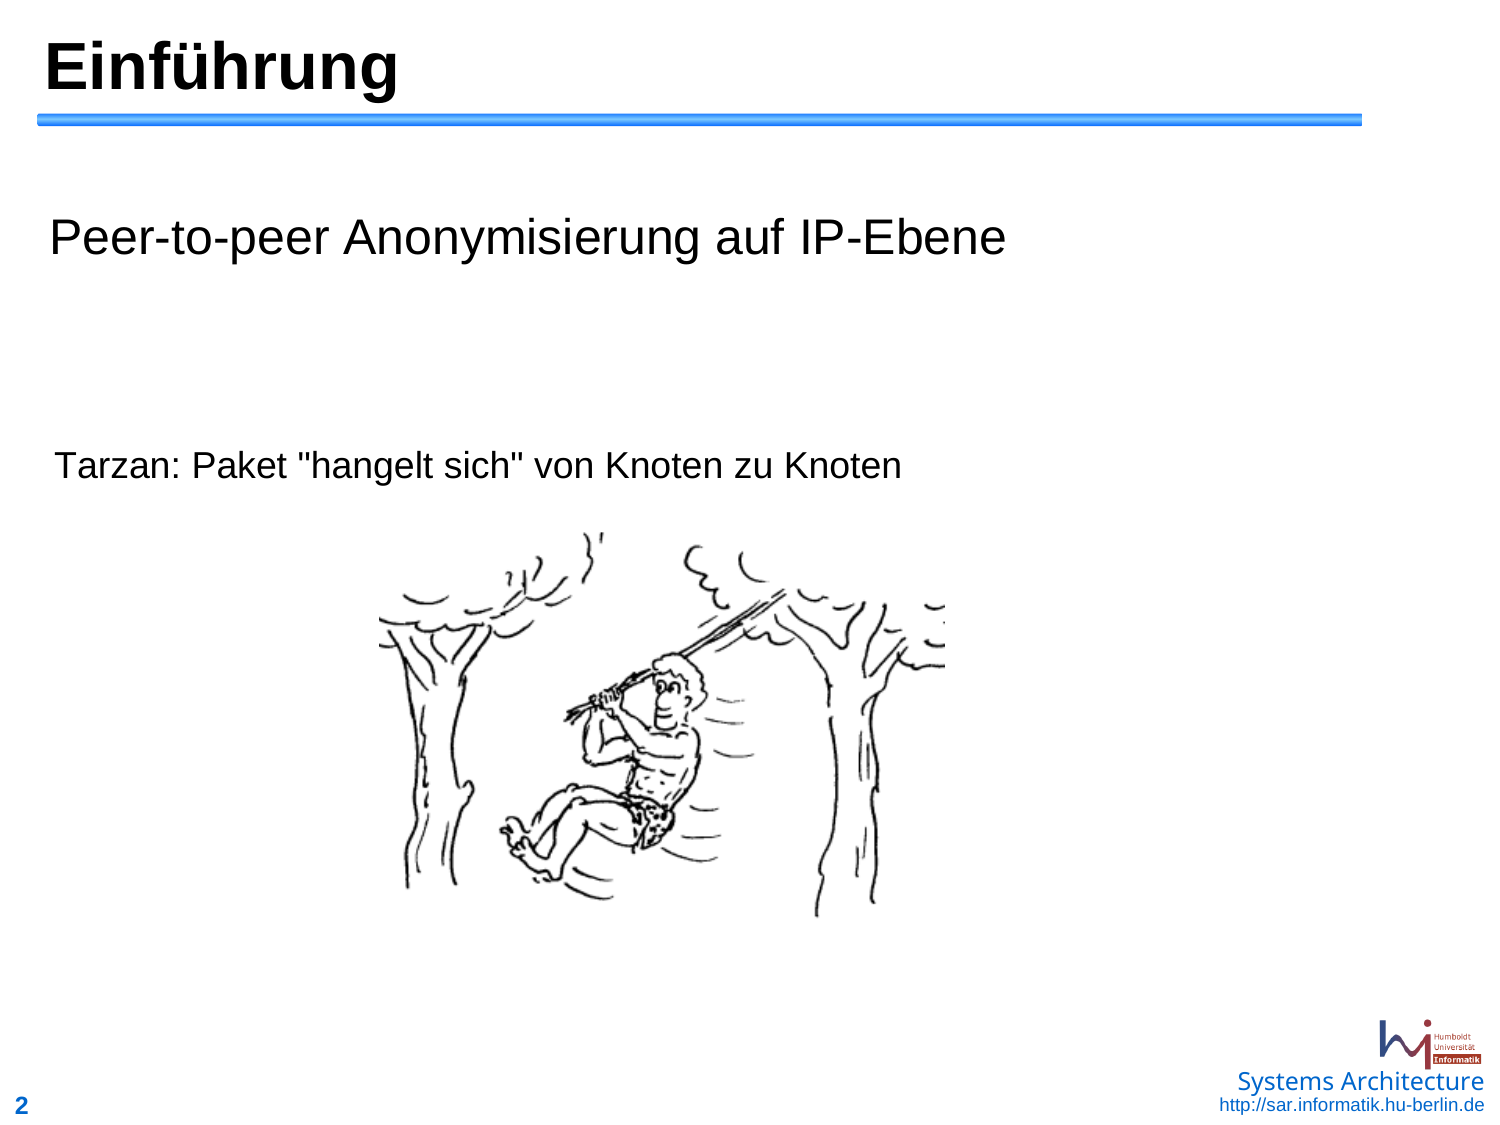

# Einführung
Peer-to-peer Anonymisierung auf IP-Ebene
Tarzan: Paket "hangelt sich" von Knoten zu Knoten